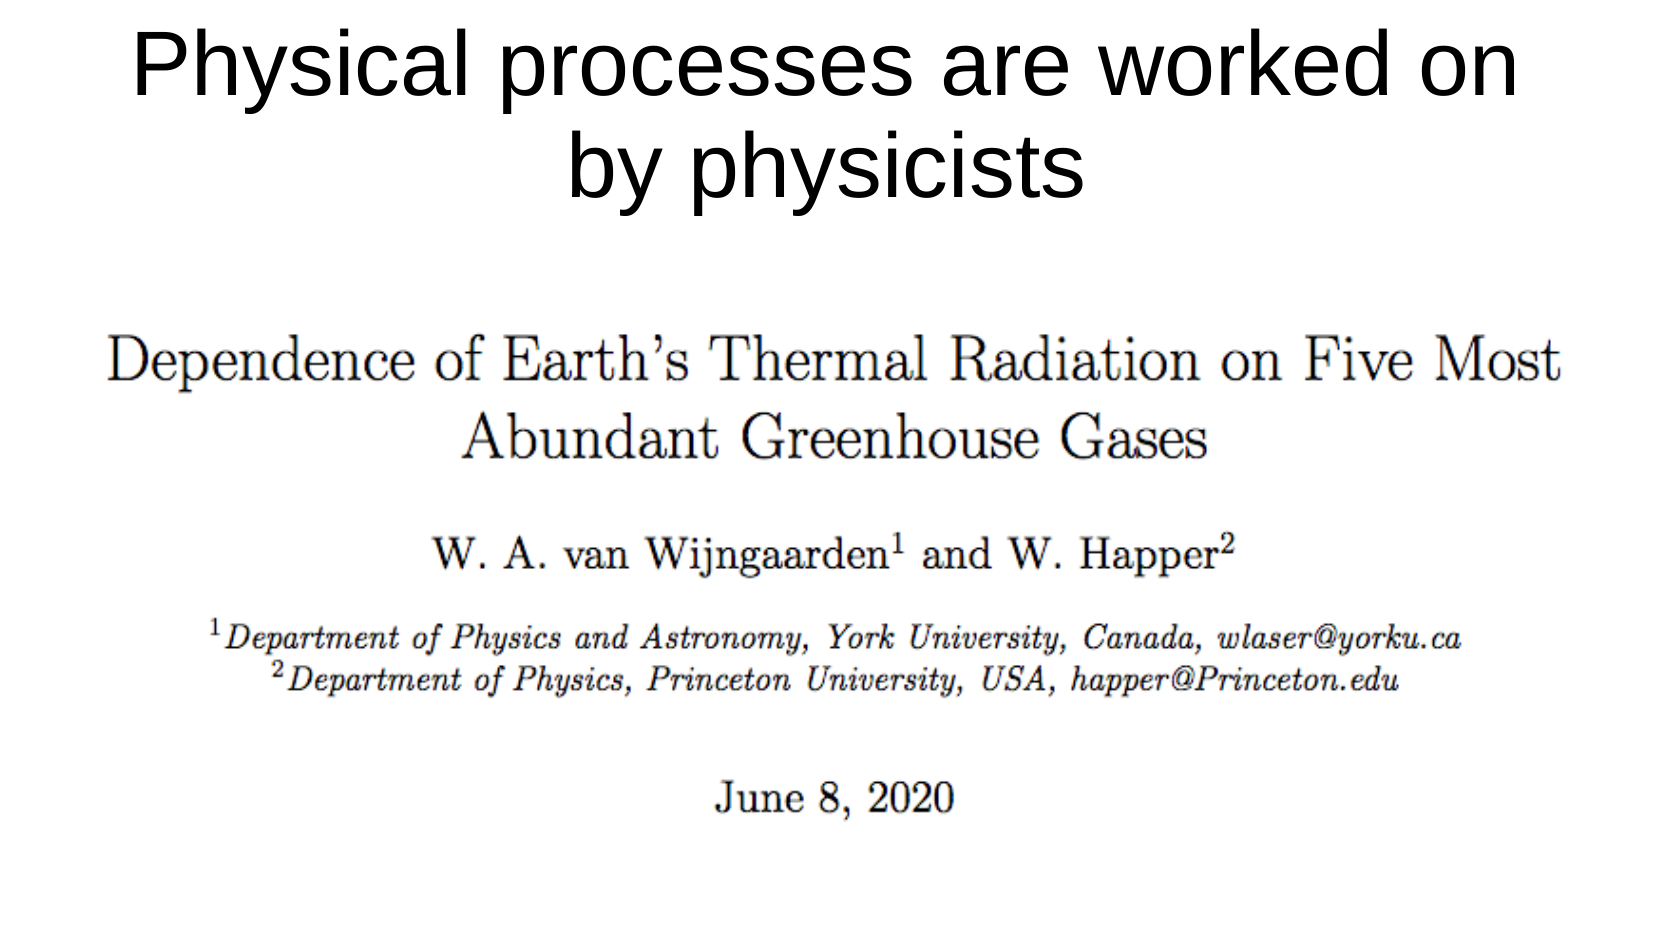

# Physical processes are worked on by physicists